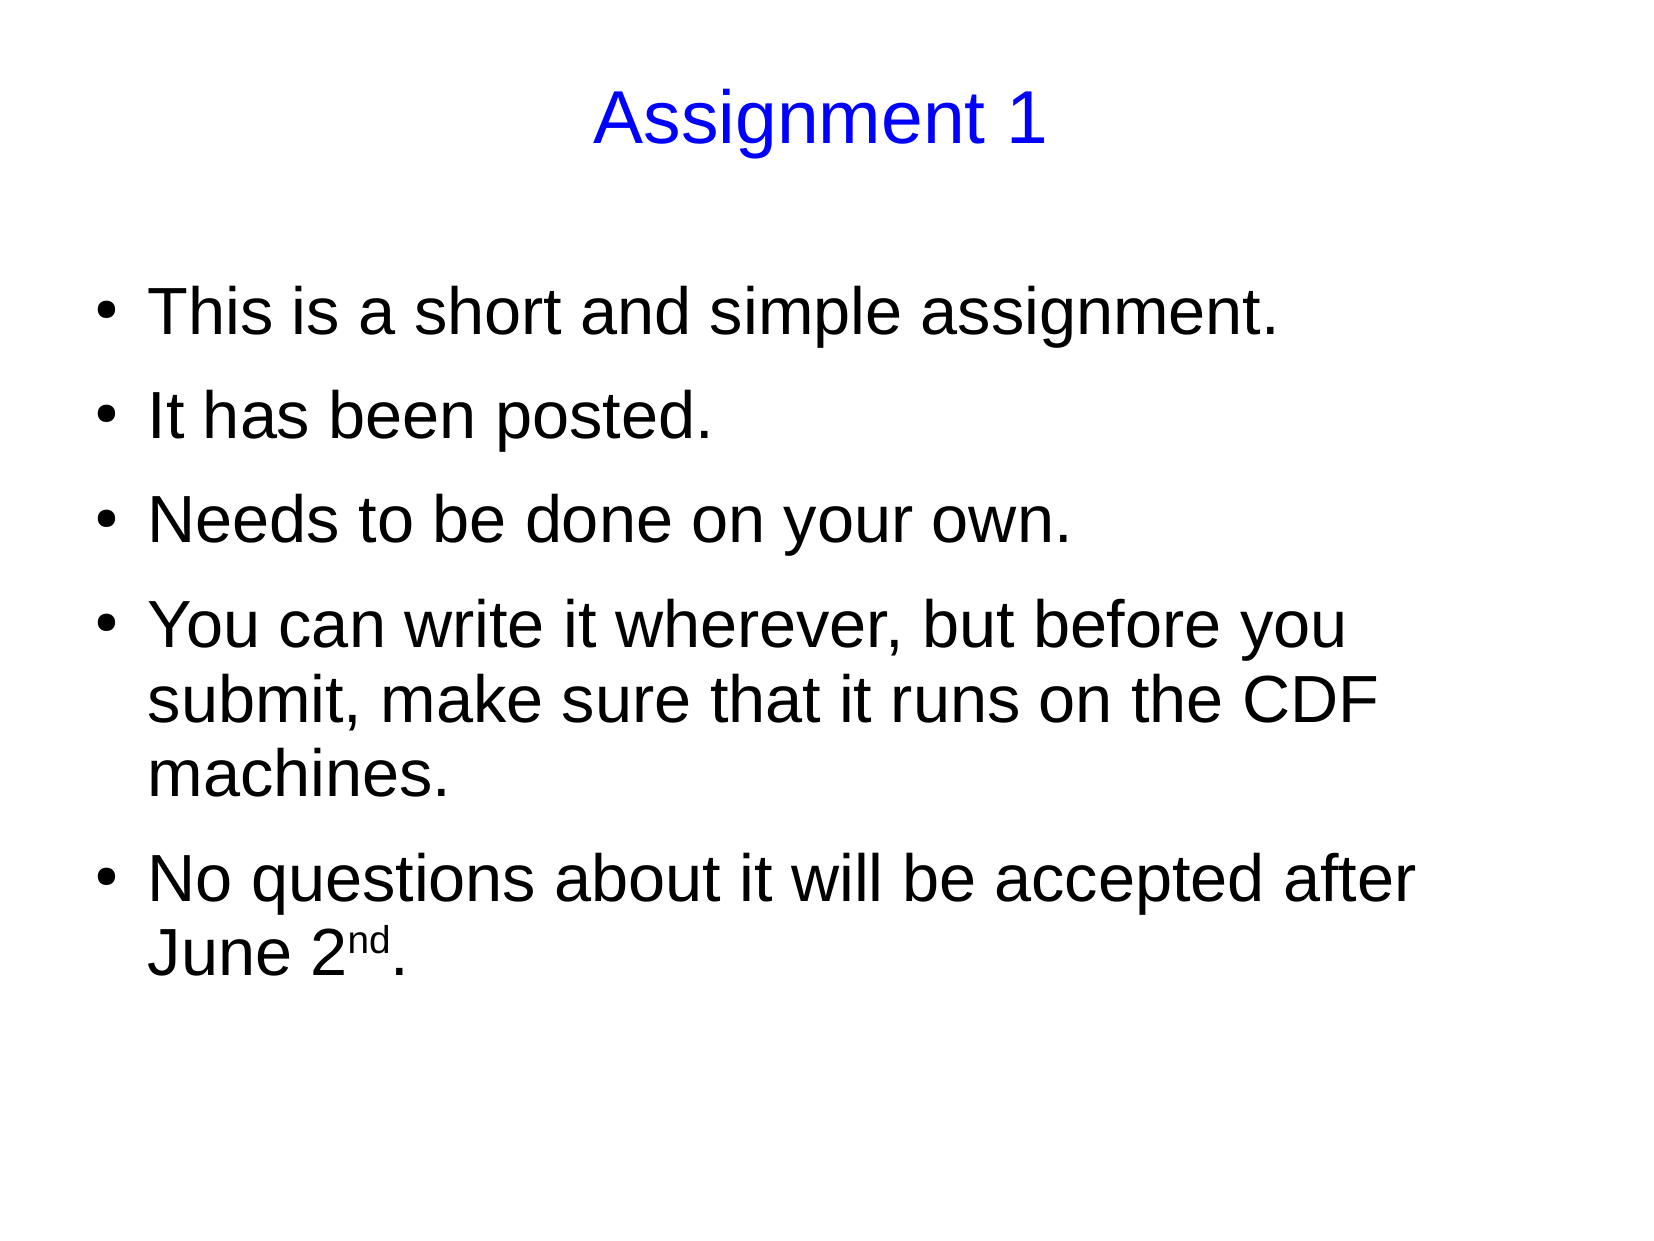

# Assignment 1
This is a short and simple assignment.
It has been posted.
Needs to be done on your own.
You can write it wherever, but before you submit, make sure that it runs on the CDF machines.
No questions about it will be accepted after June 2nd.